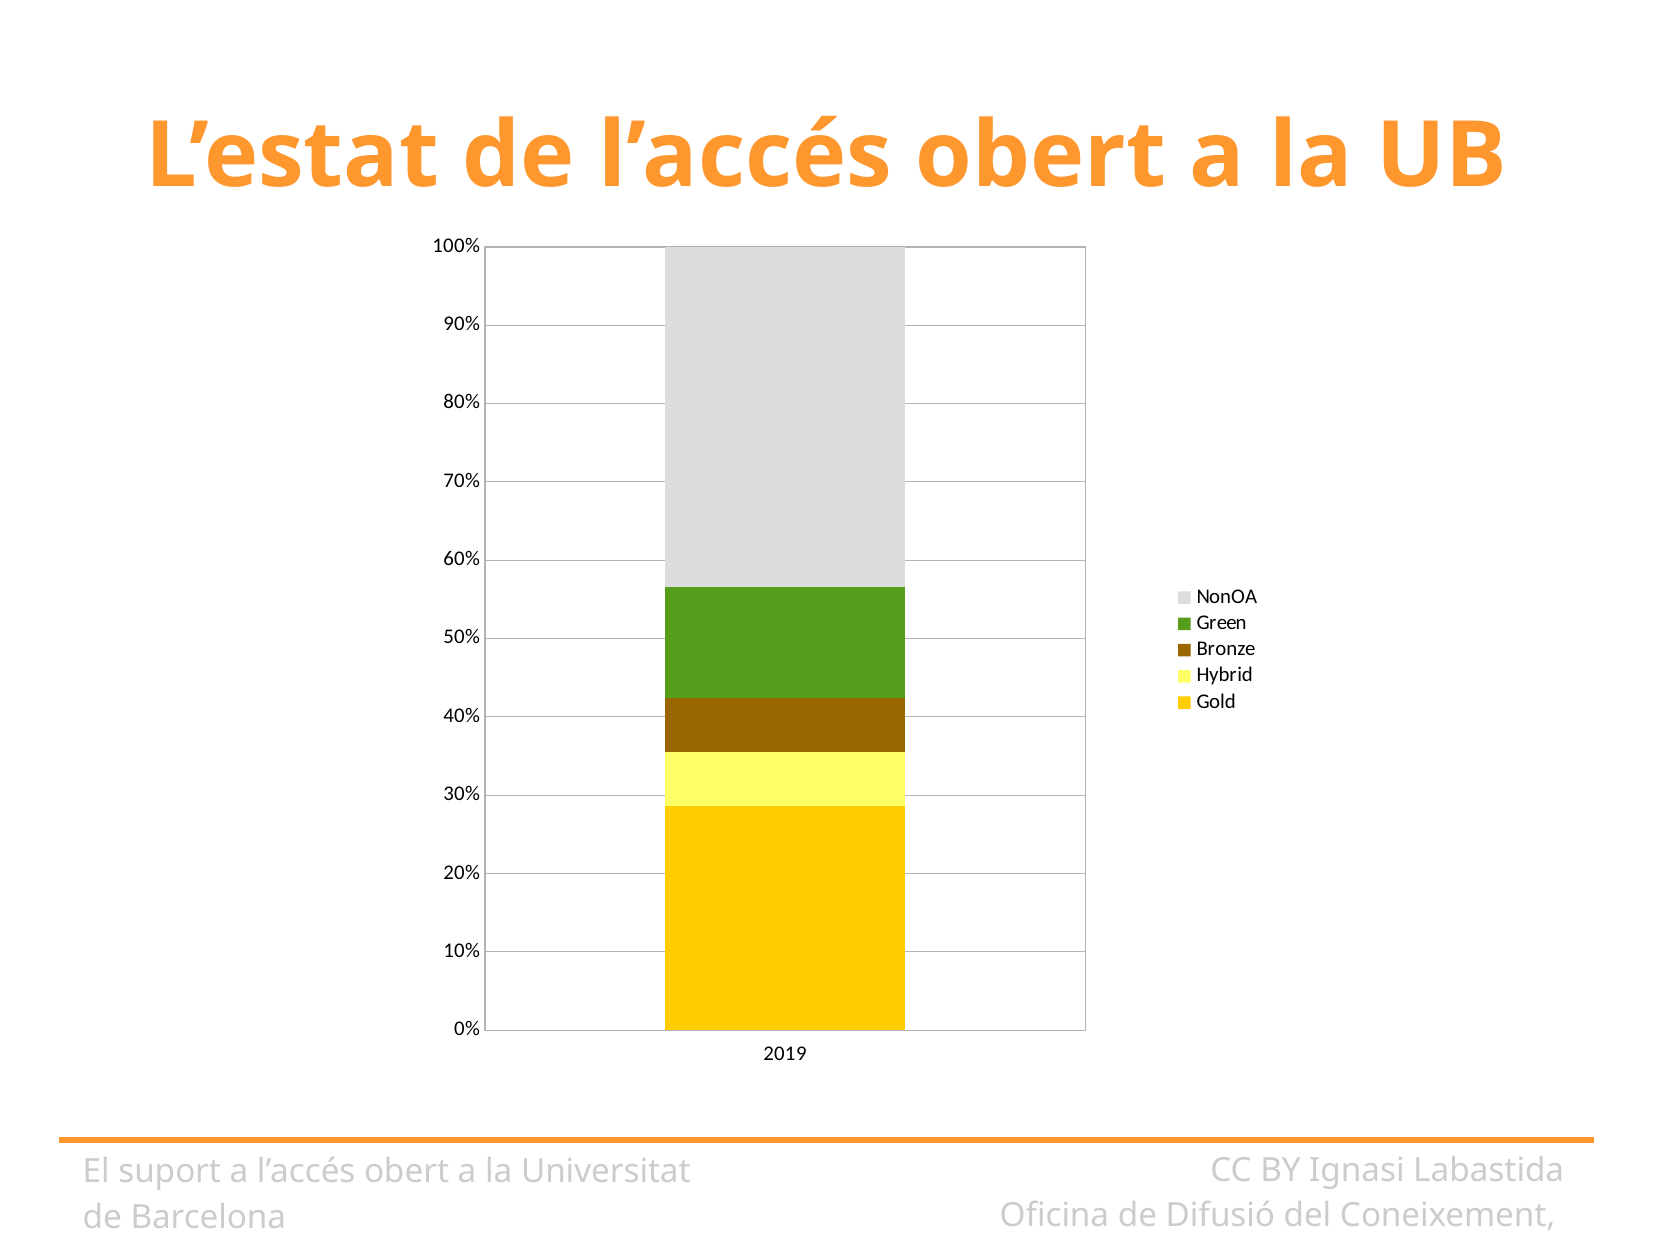

# L’estat de l’accés obert a la UB
### Chart
| Category | Gold | Hybrid | Bronze | Green | NonOA |
|---|---|---|---|---|---|
| 2019 | 1791.0 | 435.0 | 429.0 | 893.0 | 2716.0 |